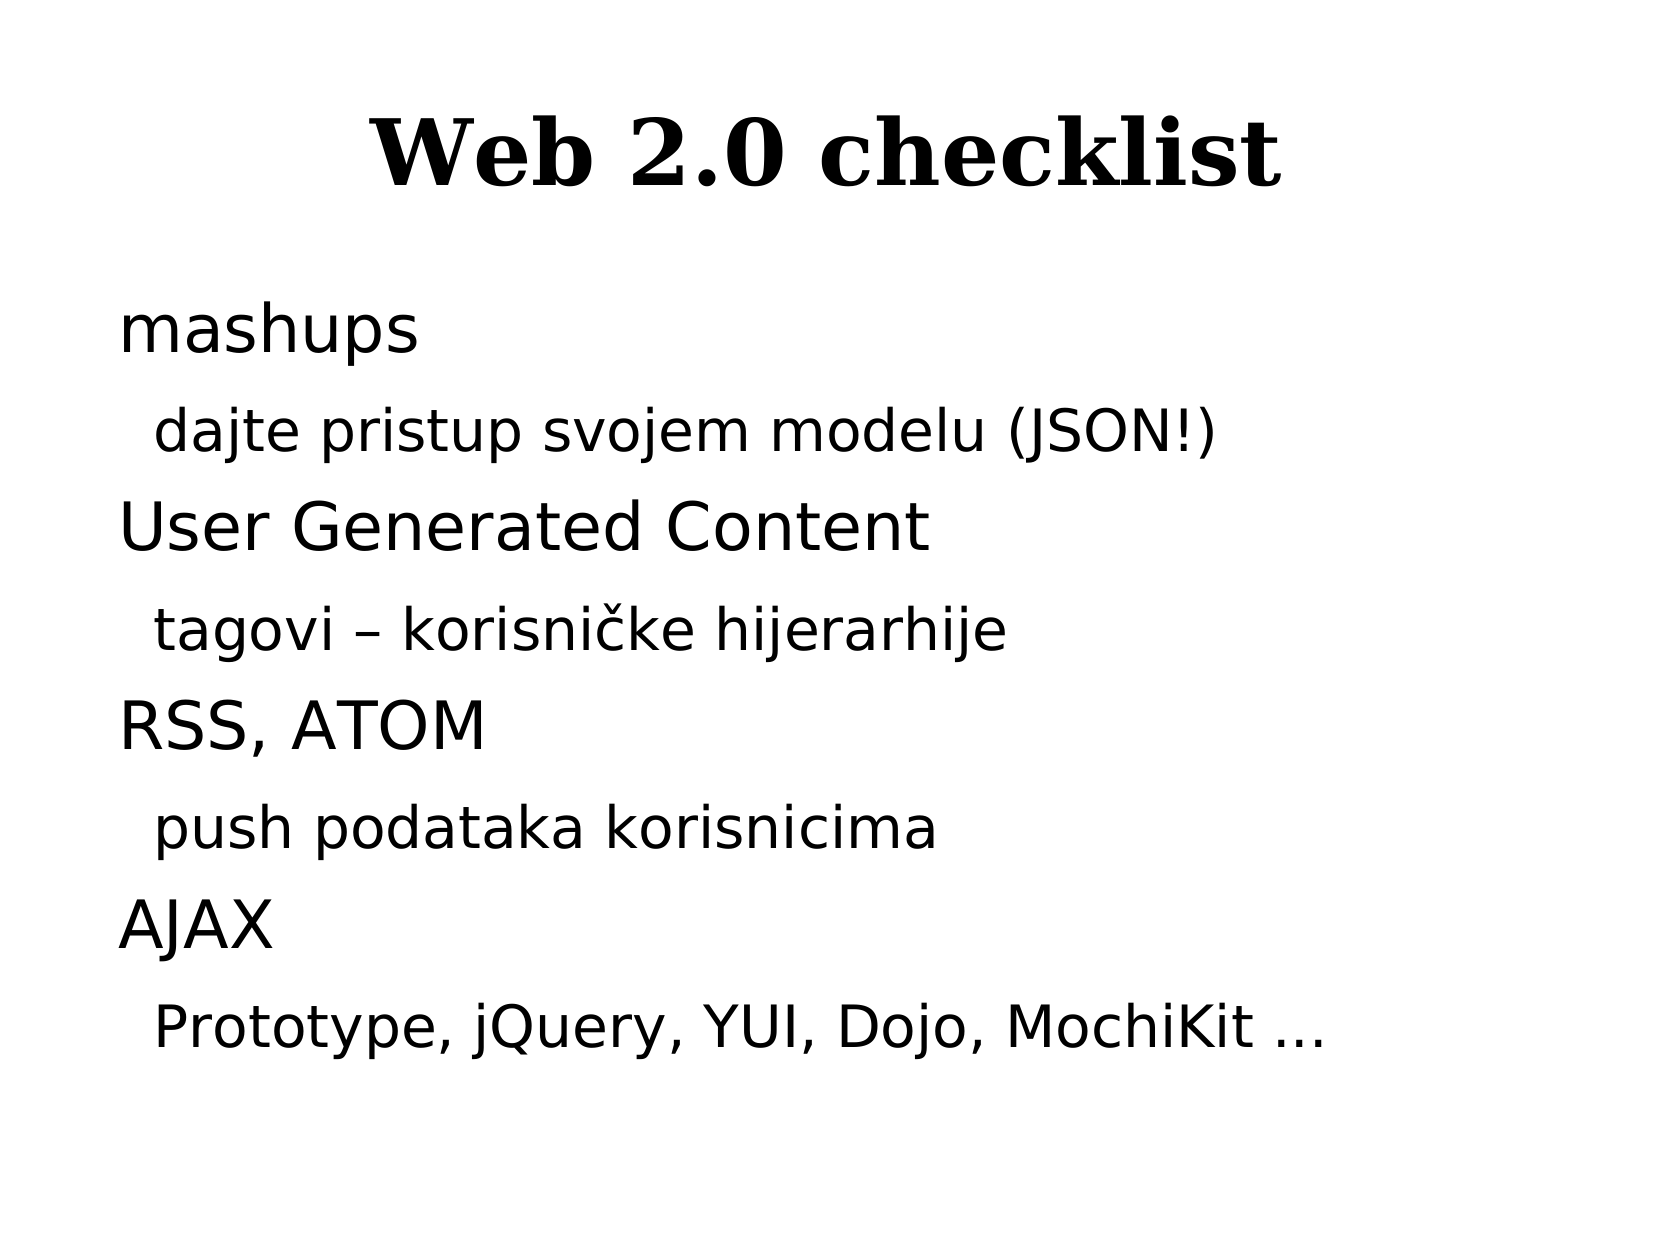

# Web 2.0 checklist
mashups
dajte pristup svojem modelu (JSON!)
User Generated Content
tagovi – korisničke hijerarhije
RSS, ATOM
push podataka korisnicima
AJAX
Prototype, jQuery, YUI, Dojo, MochiKit ...